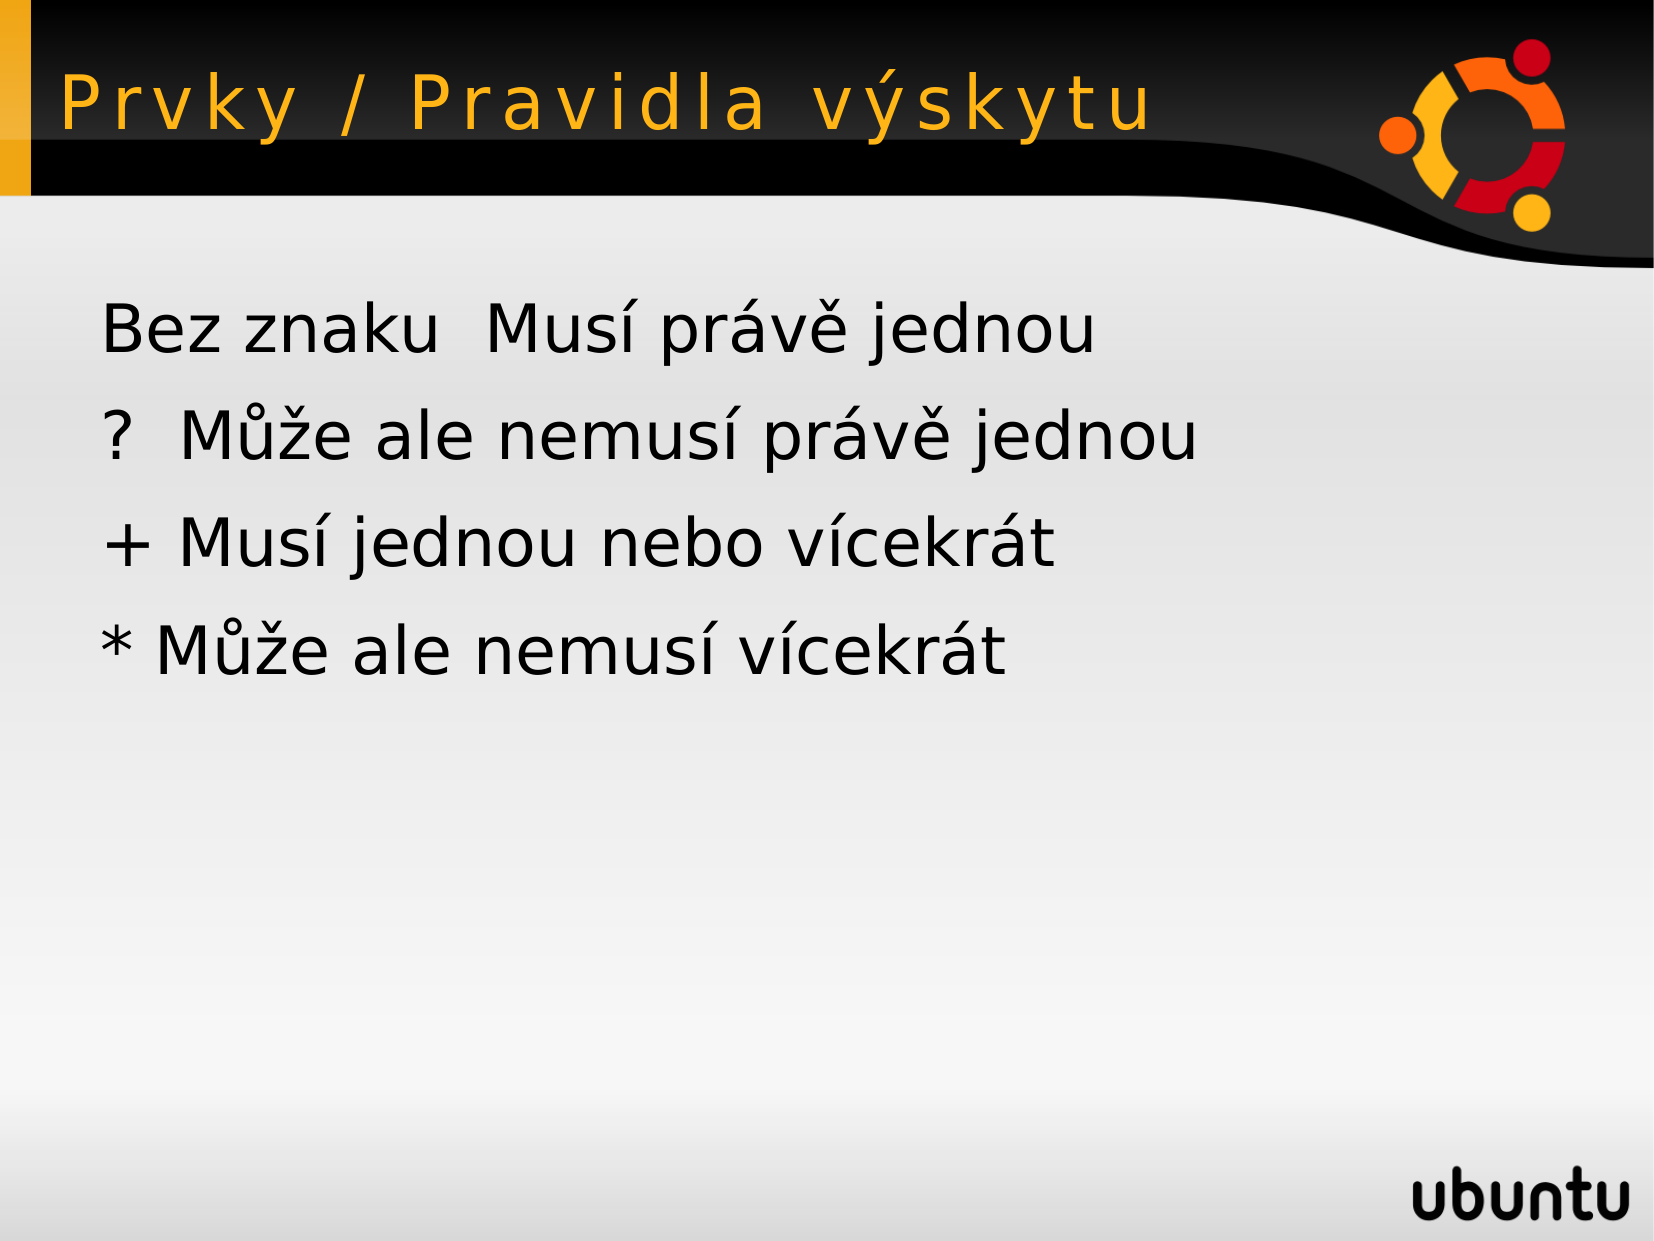

# Prvky / Pravidla výskytu
Bez znaku Musí právě jednou
? Může ale nemusí právě jednou
+ Musí jednou nebo vícekrát
* Může ale nemusí vícekrát